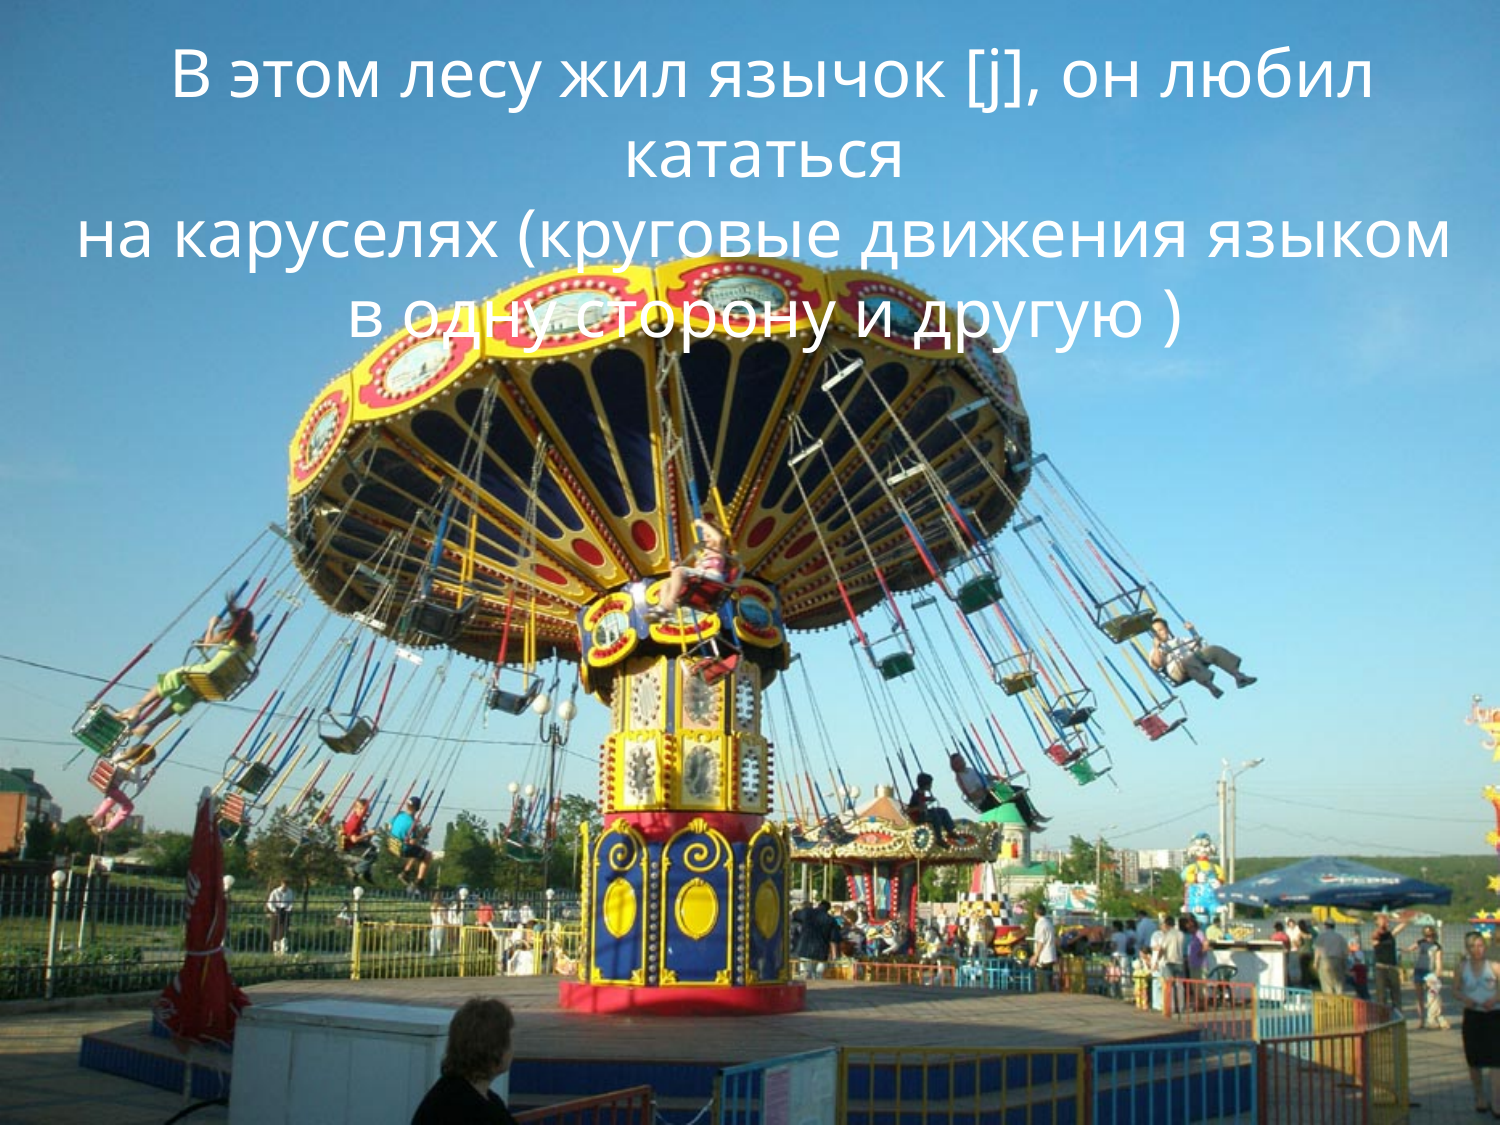

В этом лесу жил язычок [j], он любил кататься
на каруселях (круговые движения языком
в одну сторону и другую )
#